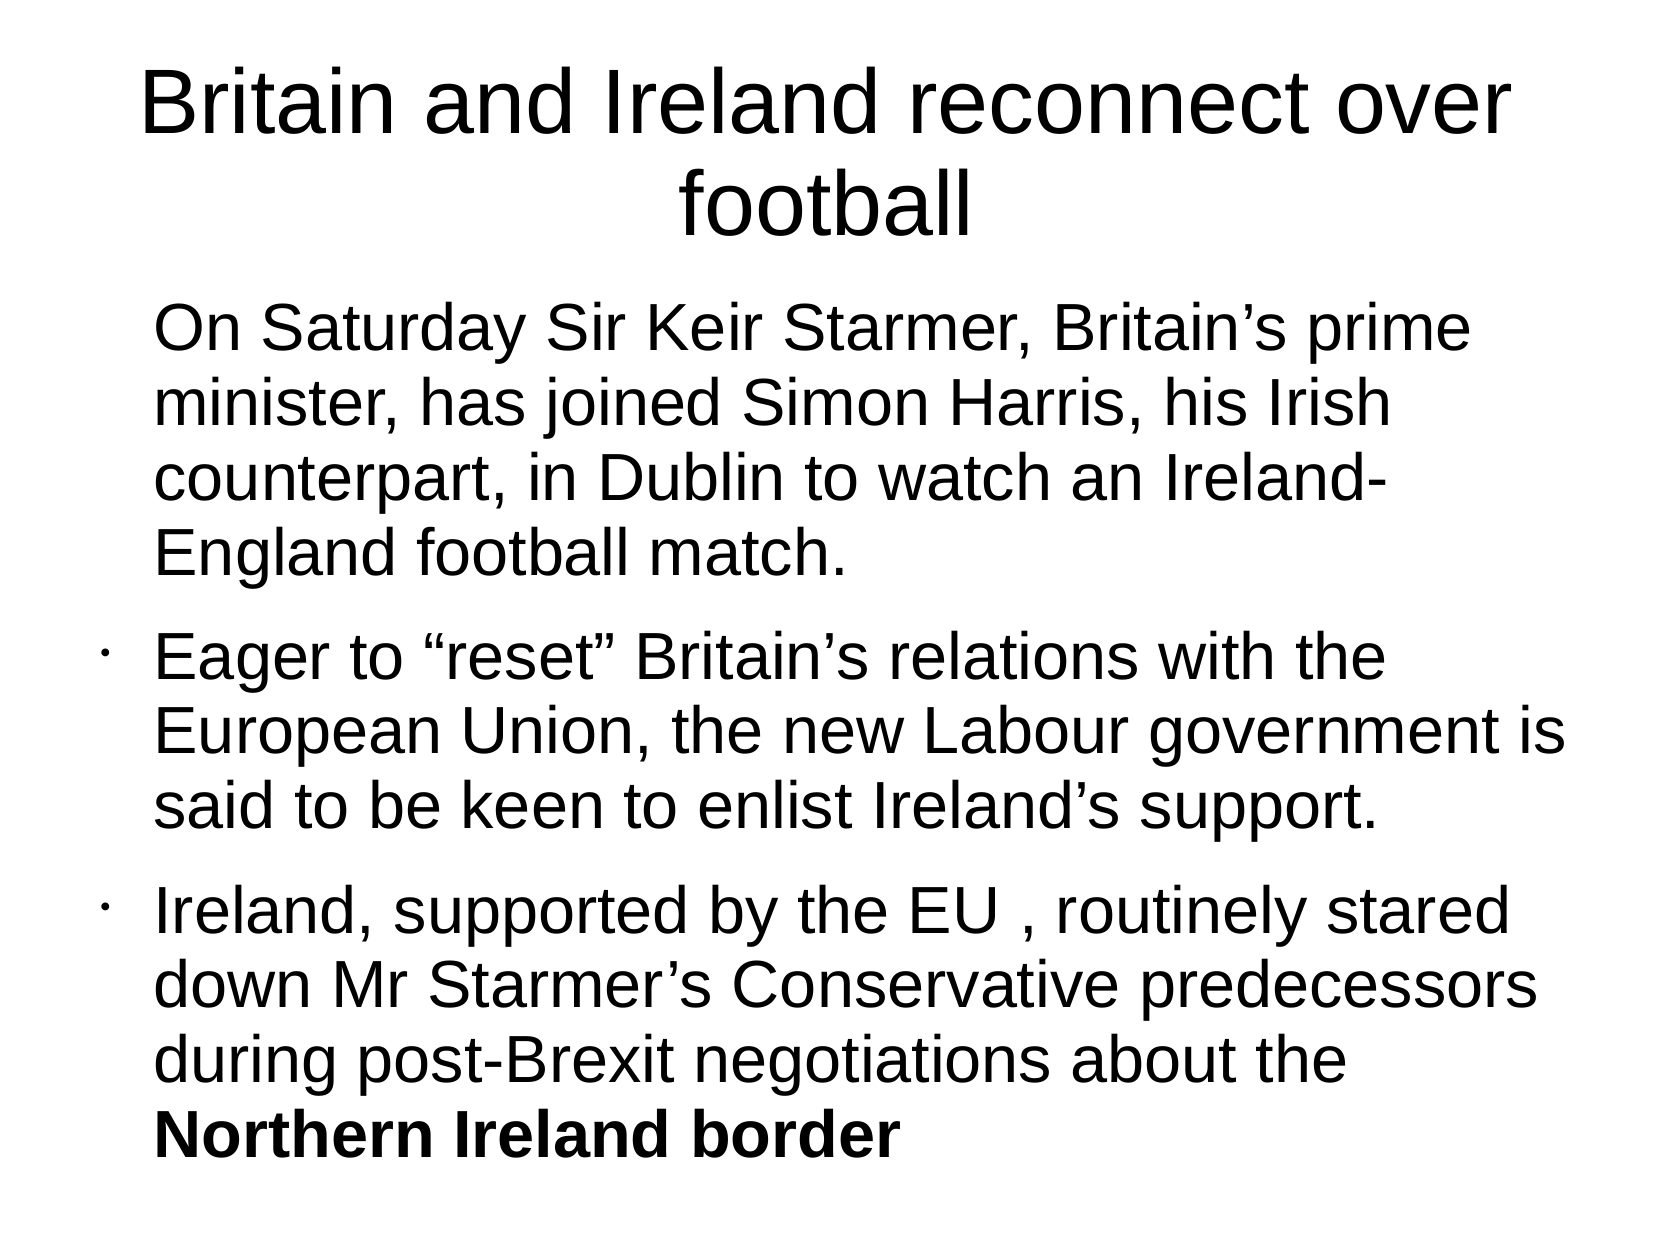

# Britain and Ireland reconnect over football
On Saturday Sir Keir Starmer, Britain’s prime minister, has joined Simon Harris, his Irish counterpart, in Dublin to watch an Ireland-England football match.
Eager to “reset” Britain’s relations with the European Union, the new Labour government is said to be keen to enlist Ireland’s support.
Ireland, supported by the EU , routinely stared down Mr Starmer’s Conservative predecessors during post-Brexit negotiations about the Northern Ireland border